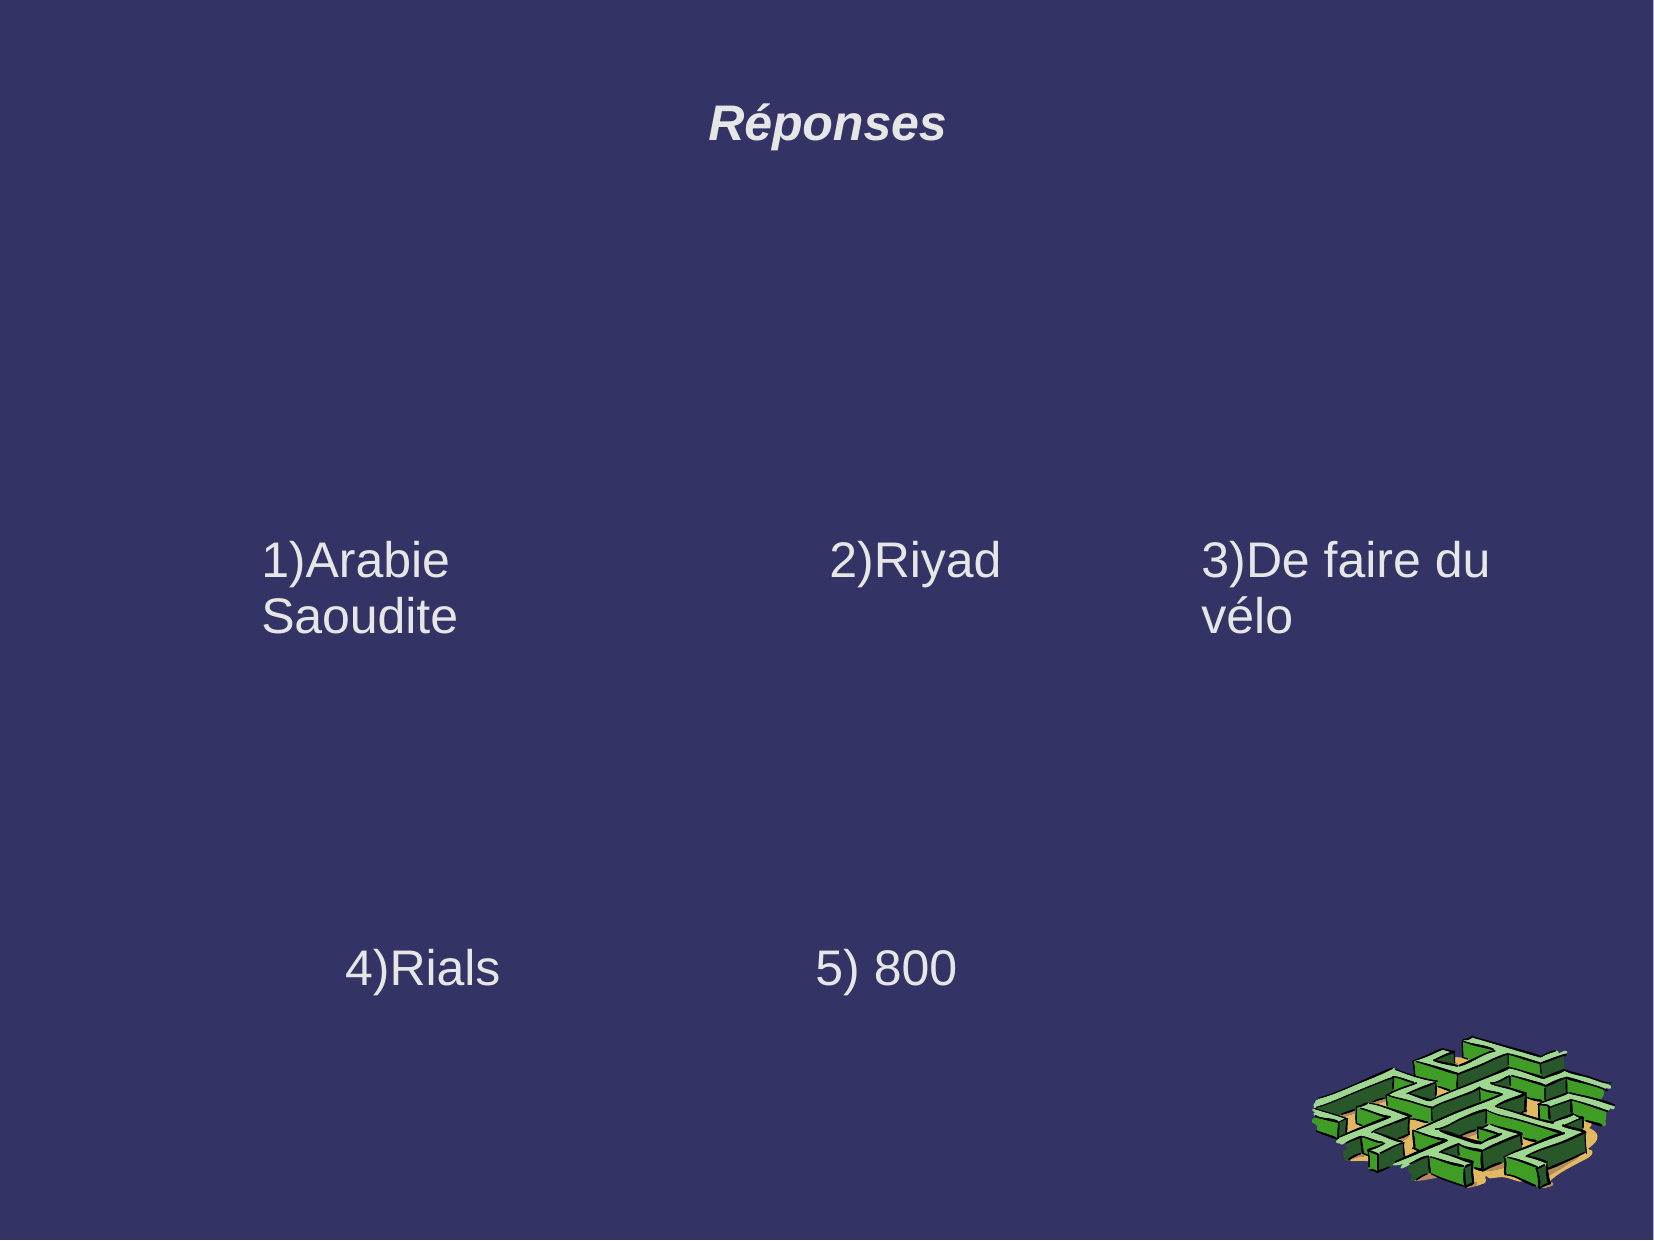

# Réponses
1)Arabie Saoudite
 2)Riyad
3)De faire du vélo
 4)Rials
 5) 800